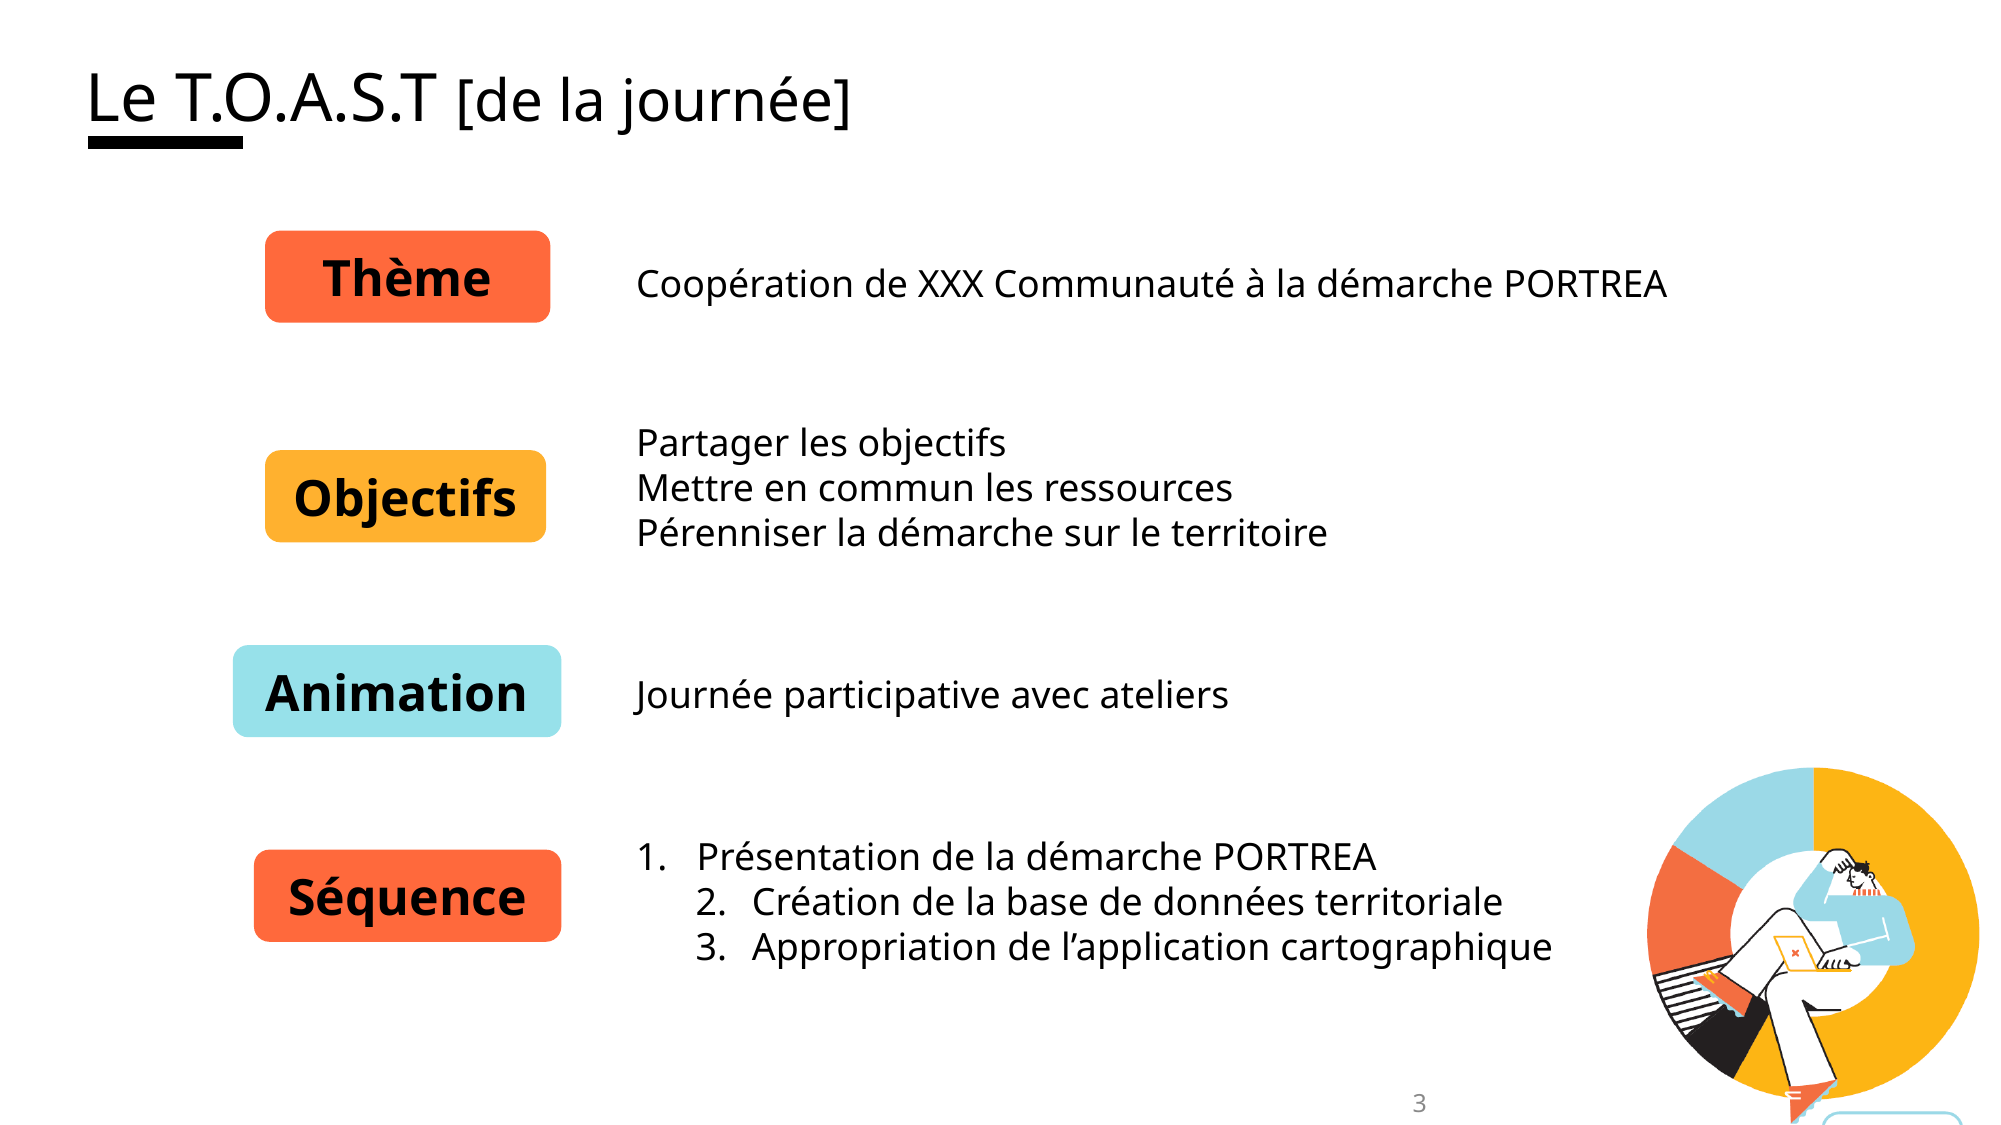

Le T.O.A.S.T [de la journée]
Thème
Coopération de XXX Communauté à la démarche PORTREA
Partager les objectifs
Mettre en commun les ressources
Pérenniser la démarche sur le territoire
Objectifs
Animation
Journée participative avec ateliers
1. Présentation de la démarche PORTREA
Création de la base de données territoriale
Appropriation de l’application cartographique
Séquence
2